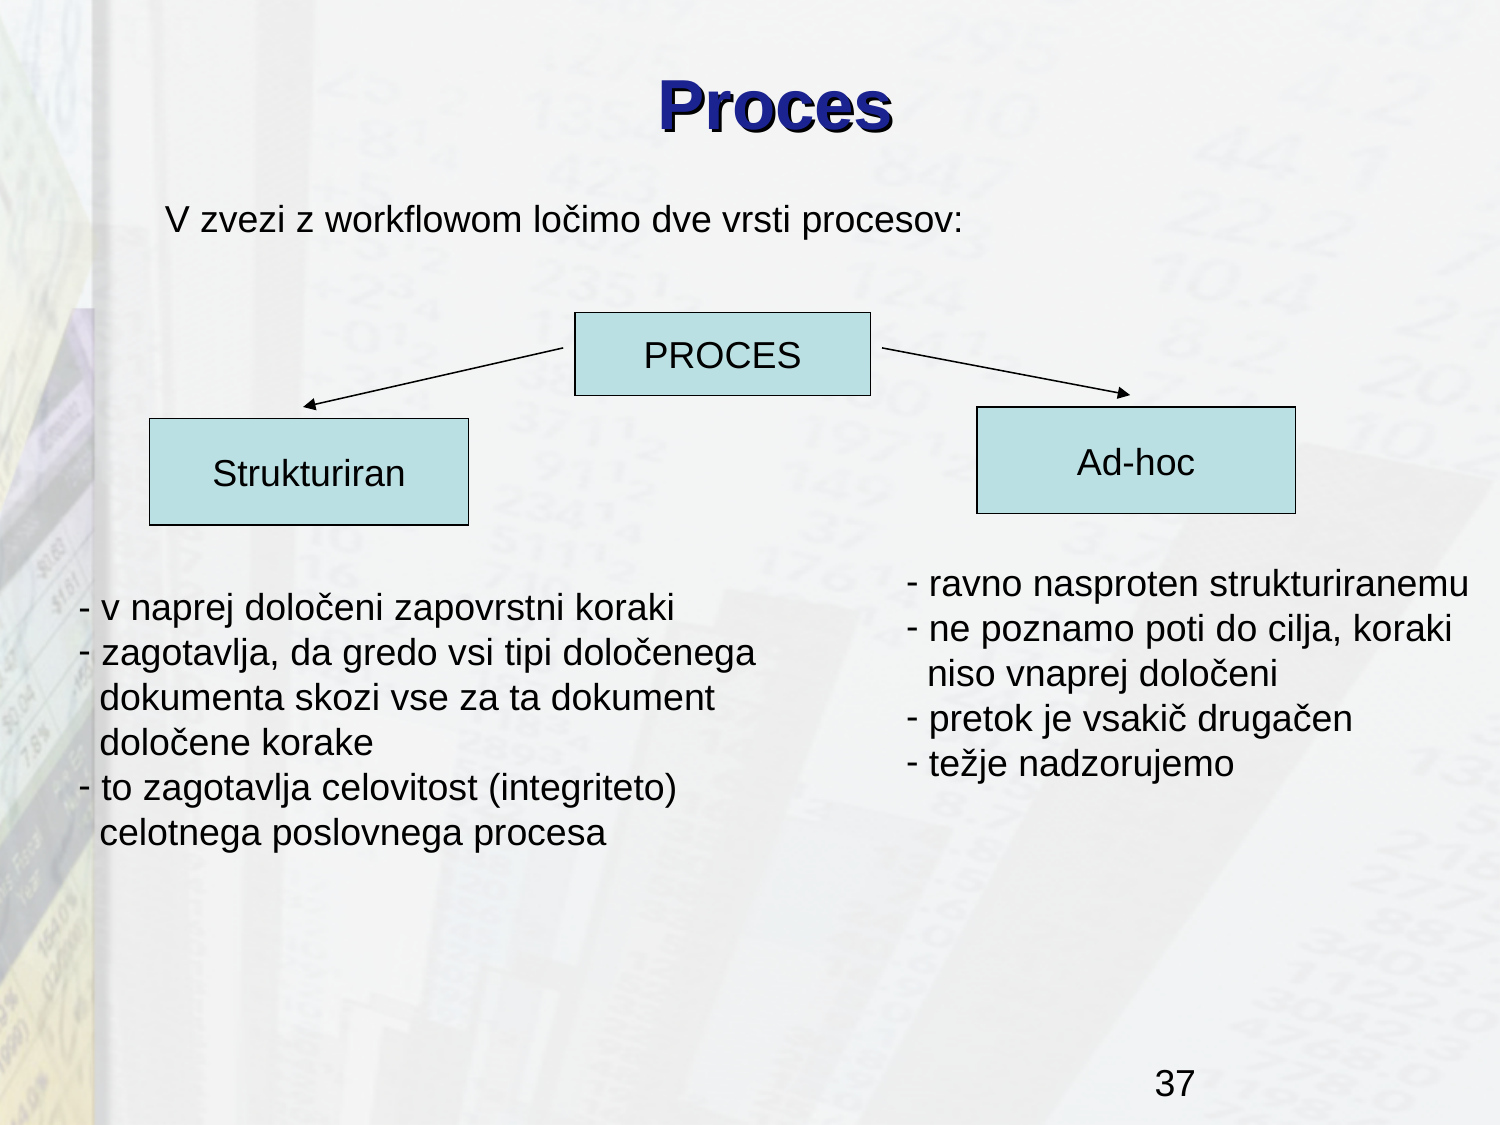

# Proces
V zvezi z workflowom ločimo dve vrsti procesov:
PROCES
Ad-hoc
Strukturiran
 ravno nasproten strukturiranemu
 ne poznamo poti do cilja, koraki
 niso vnaprej določeni
 pretok je vsakič drugačen
 težje nadzorujemo
- v naprej določeni zapovrstni koraki
 zagotavlja, da gredo vsi tipi določenega
 dokumenta skozi vse za ta dokument
 določene korake
 to zagotavlja celovitost (integriteto)
 celotnega poslovnega procesa
37